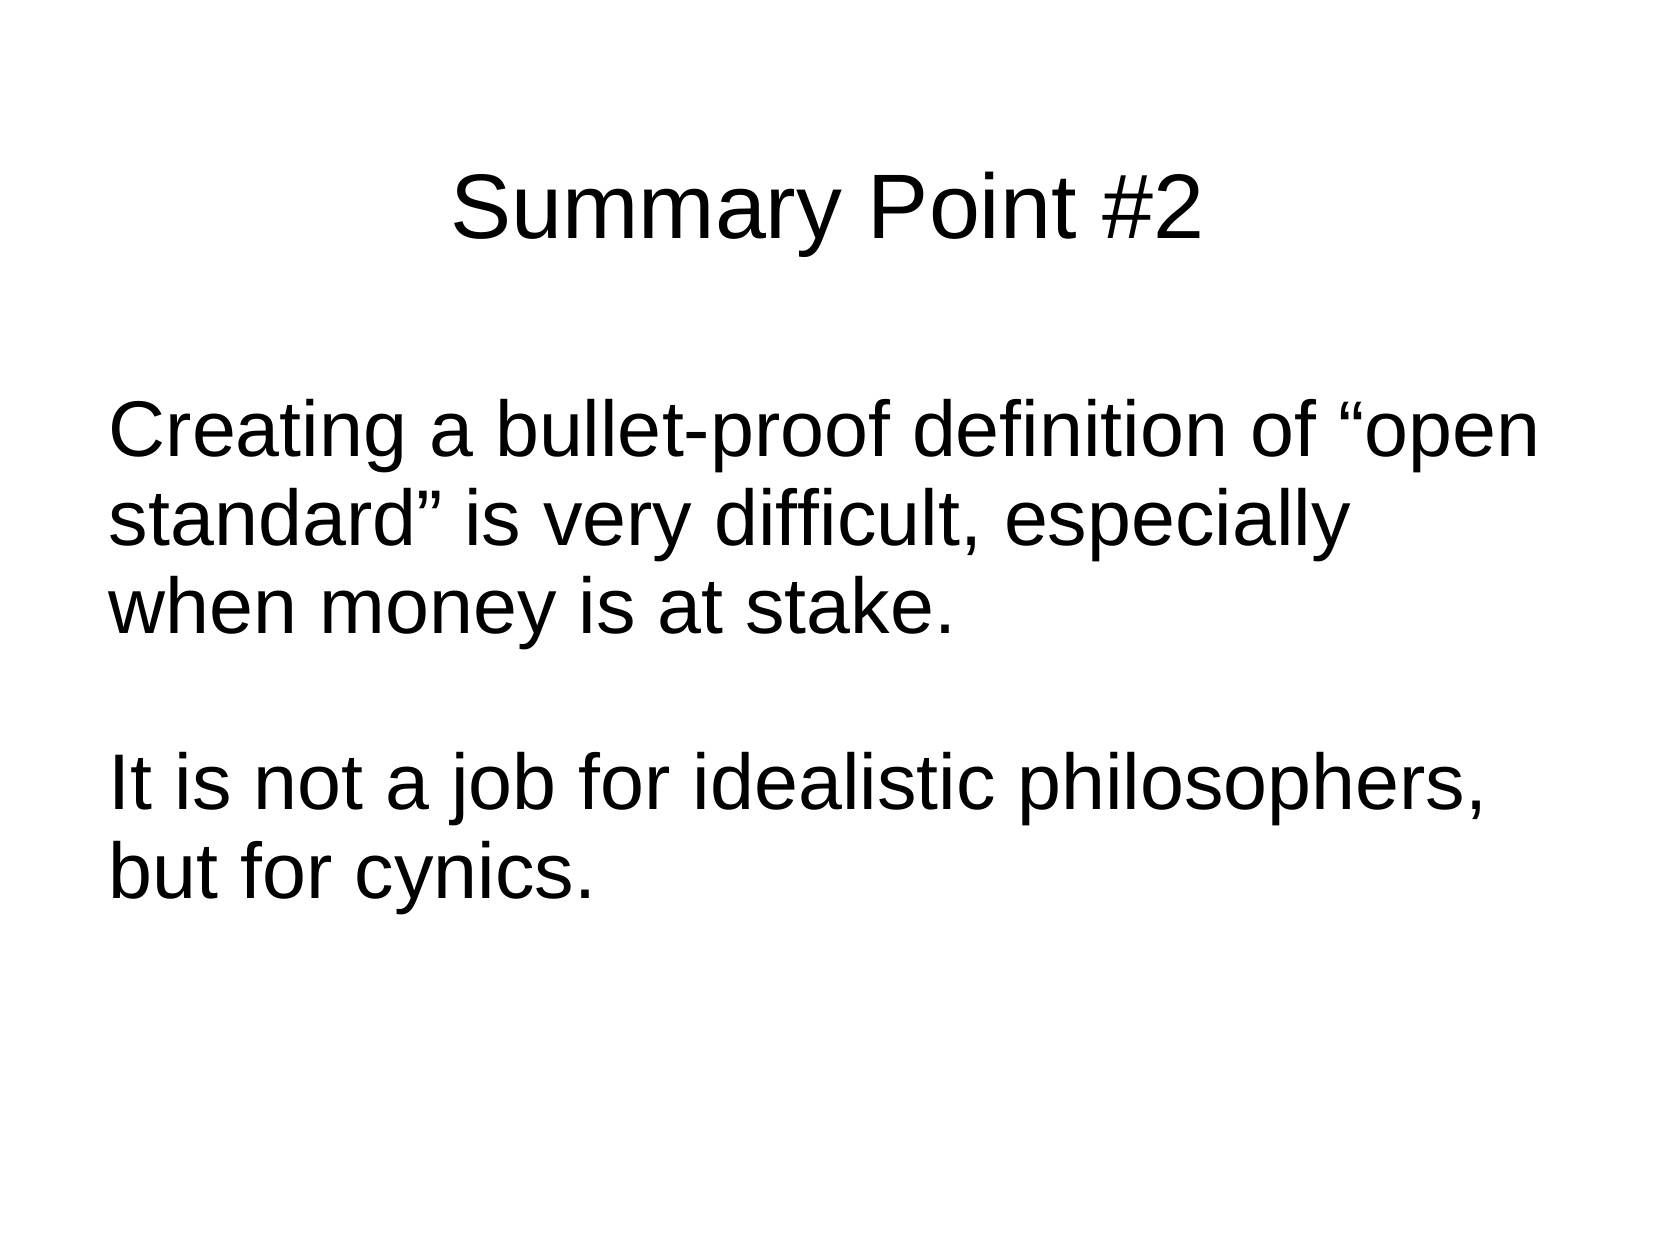

# Summary Point #2
Creating a bullet-proof definition of “open standard” is very difficult, especially when money is at stake.
It is not a job for idealistic philosophers, but for cynics.